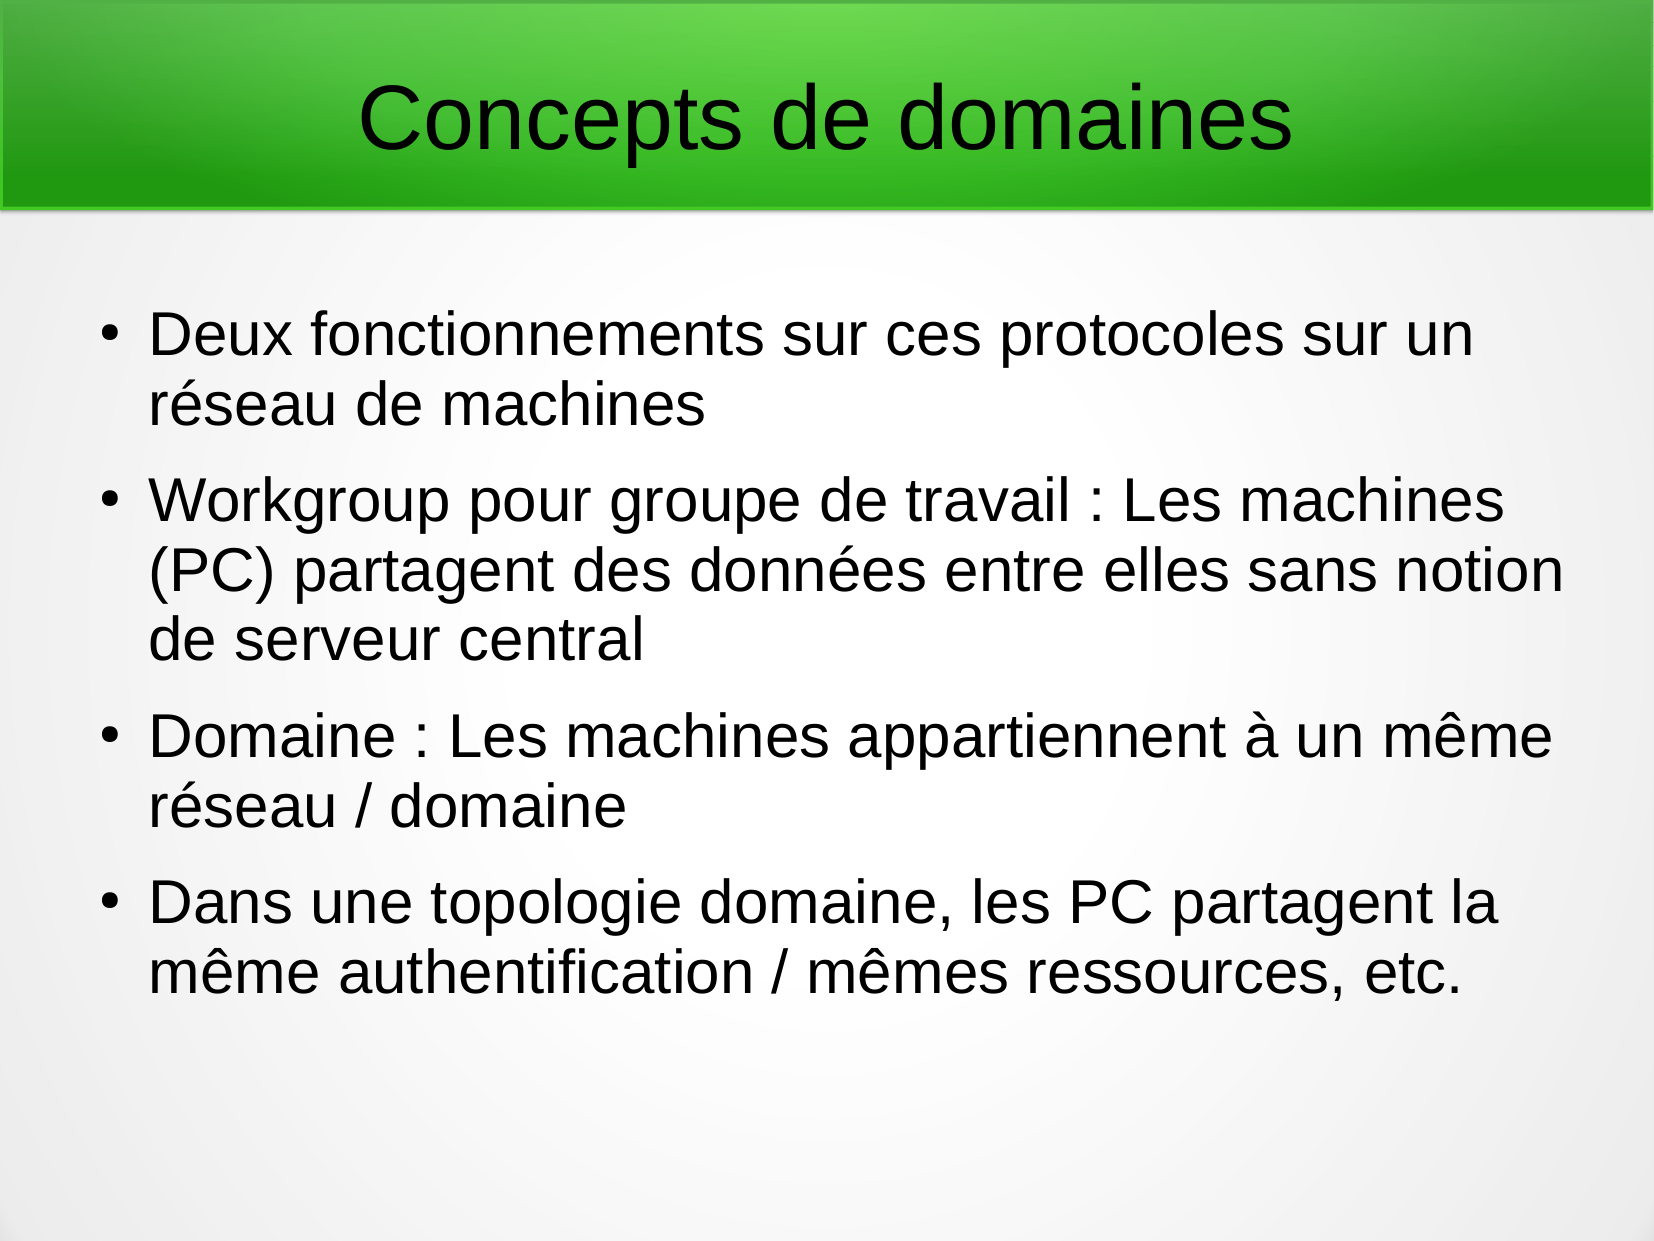

# Concepts de domaines
Deux fonctionnements sur ces protocoles sur un réseau de machines
Workgroup pour groupe de travail : Les machines (PC) partagent des données entre elles sans notion de serveur central
Domaine : Les machines appartiennent à un même réseau / domaine
Dans une topologie domaine, les PC partagent la même authentification / mêmes ressources, etc.